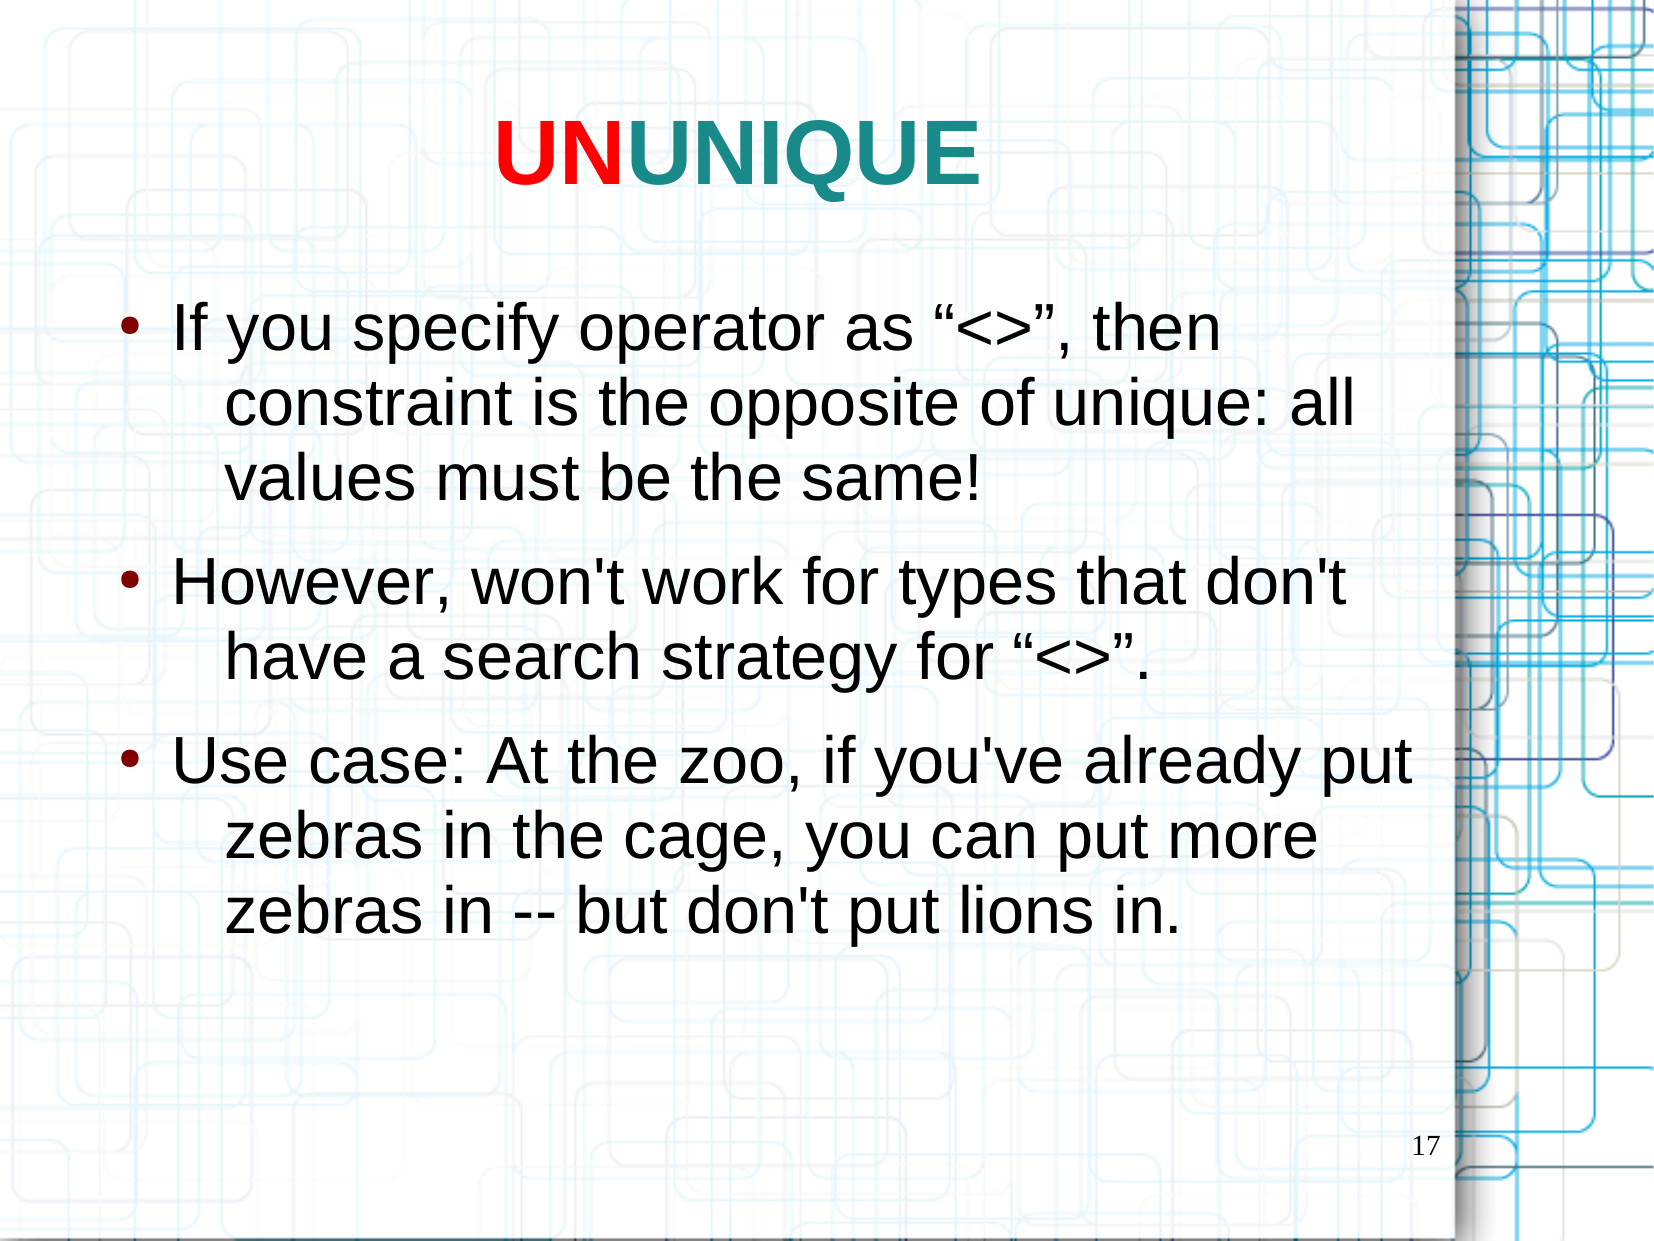

# UNUNIQUE
If you specify operator as “<>”, then constraint is the opposite of unique: all values must be the same!
However, won't work for types that don't have a search strategy for “<>”.
Use case: At the zoo, if you've already put zebras in the cage, you can put more zebras in -- but don't put lions in.
17